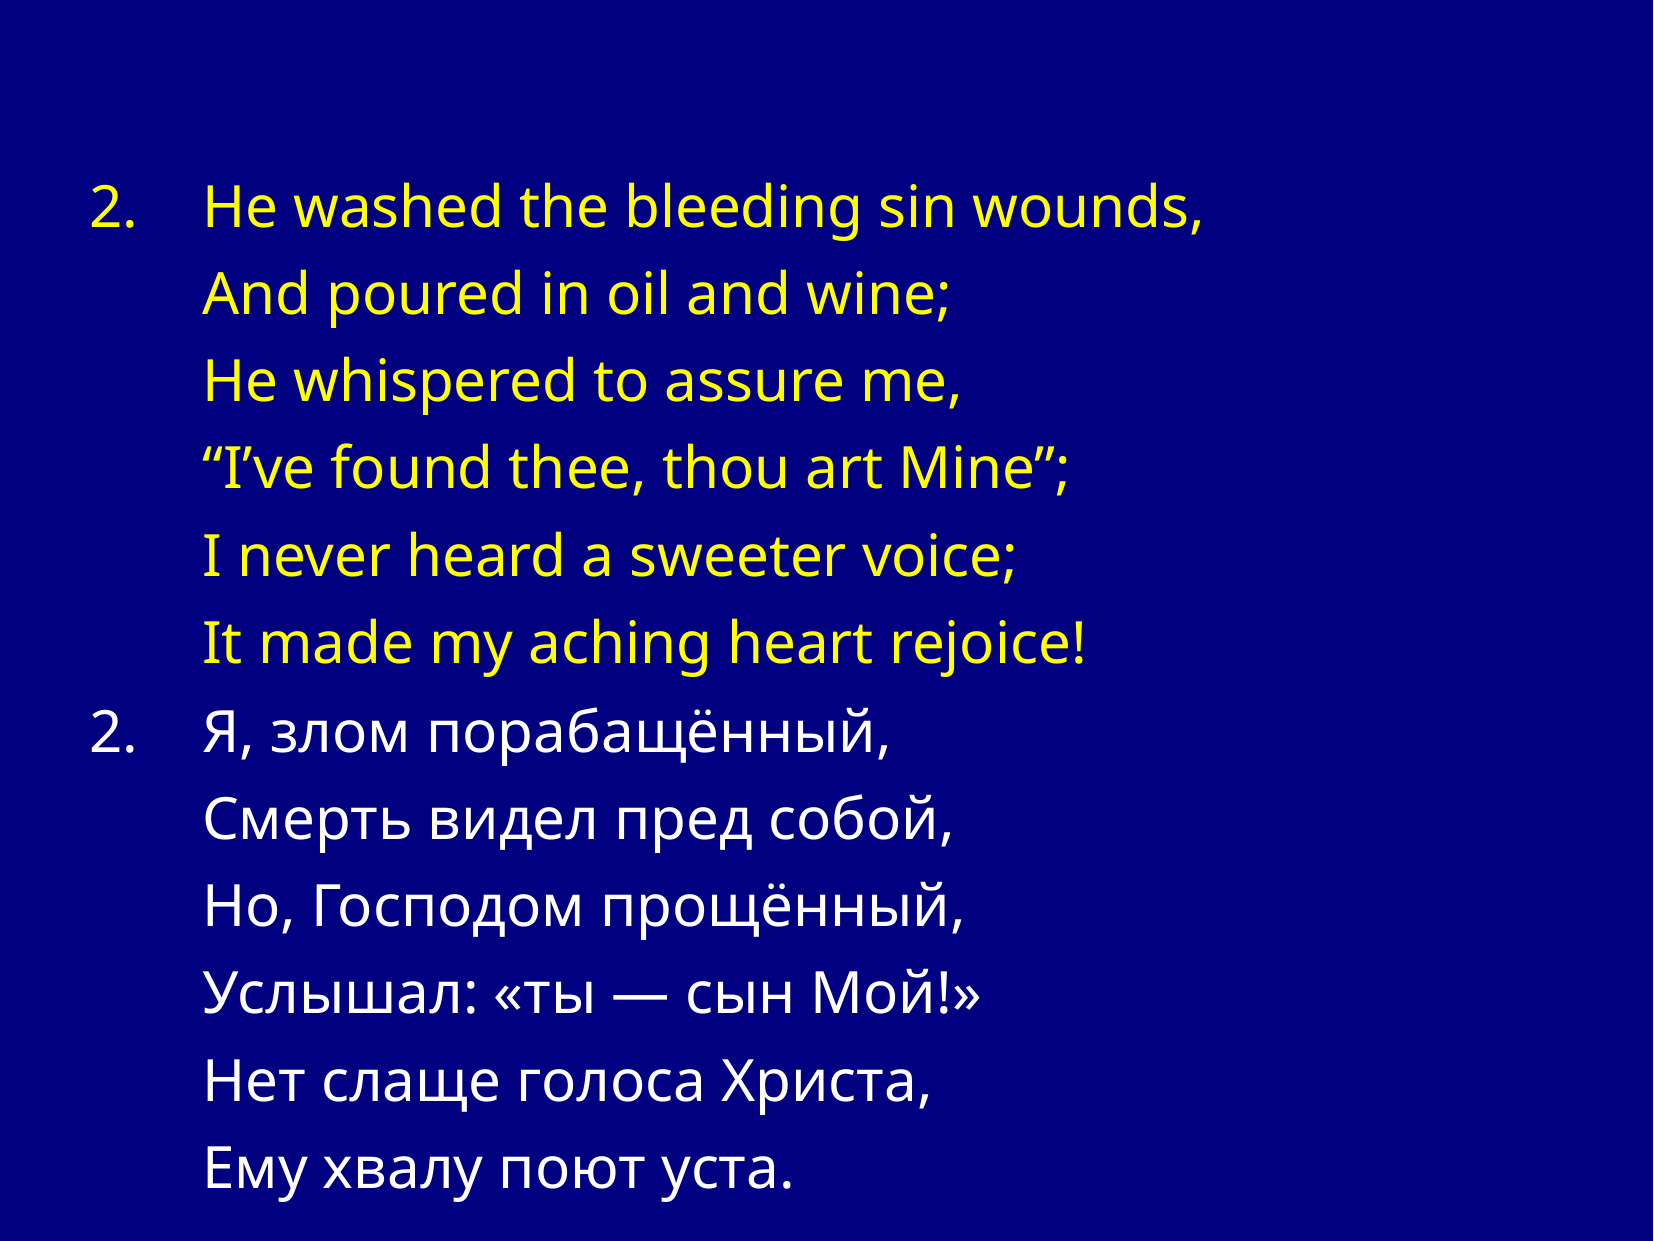

2.	He washed the bleeding sin wounds,
	And poured in oil and wine;
	He whispered to assure me,
	“I’ve found thee, thou art Mine”;
	I never heard a sweeter voice;
	It made my aching heart rejoice!
2.	Я, злом порабащённый,
	Смерть видел пред собой,
	Но, Господом прощённый,
	Услышал: «ты — сын Мой!»
	Нет слаще голоса Христа,
	Ему хвалу поют уста.